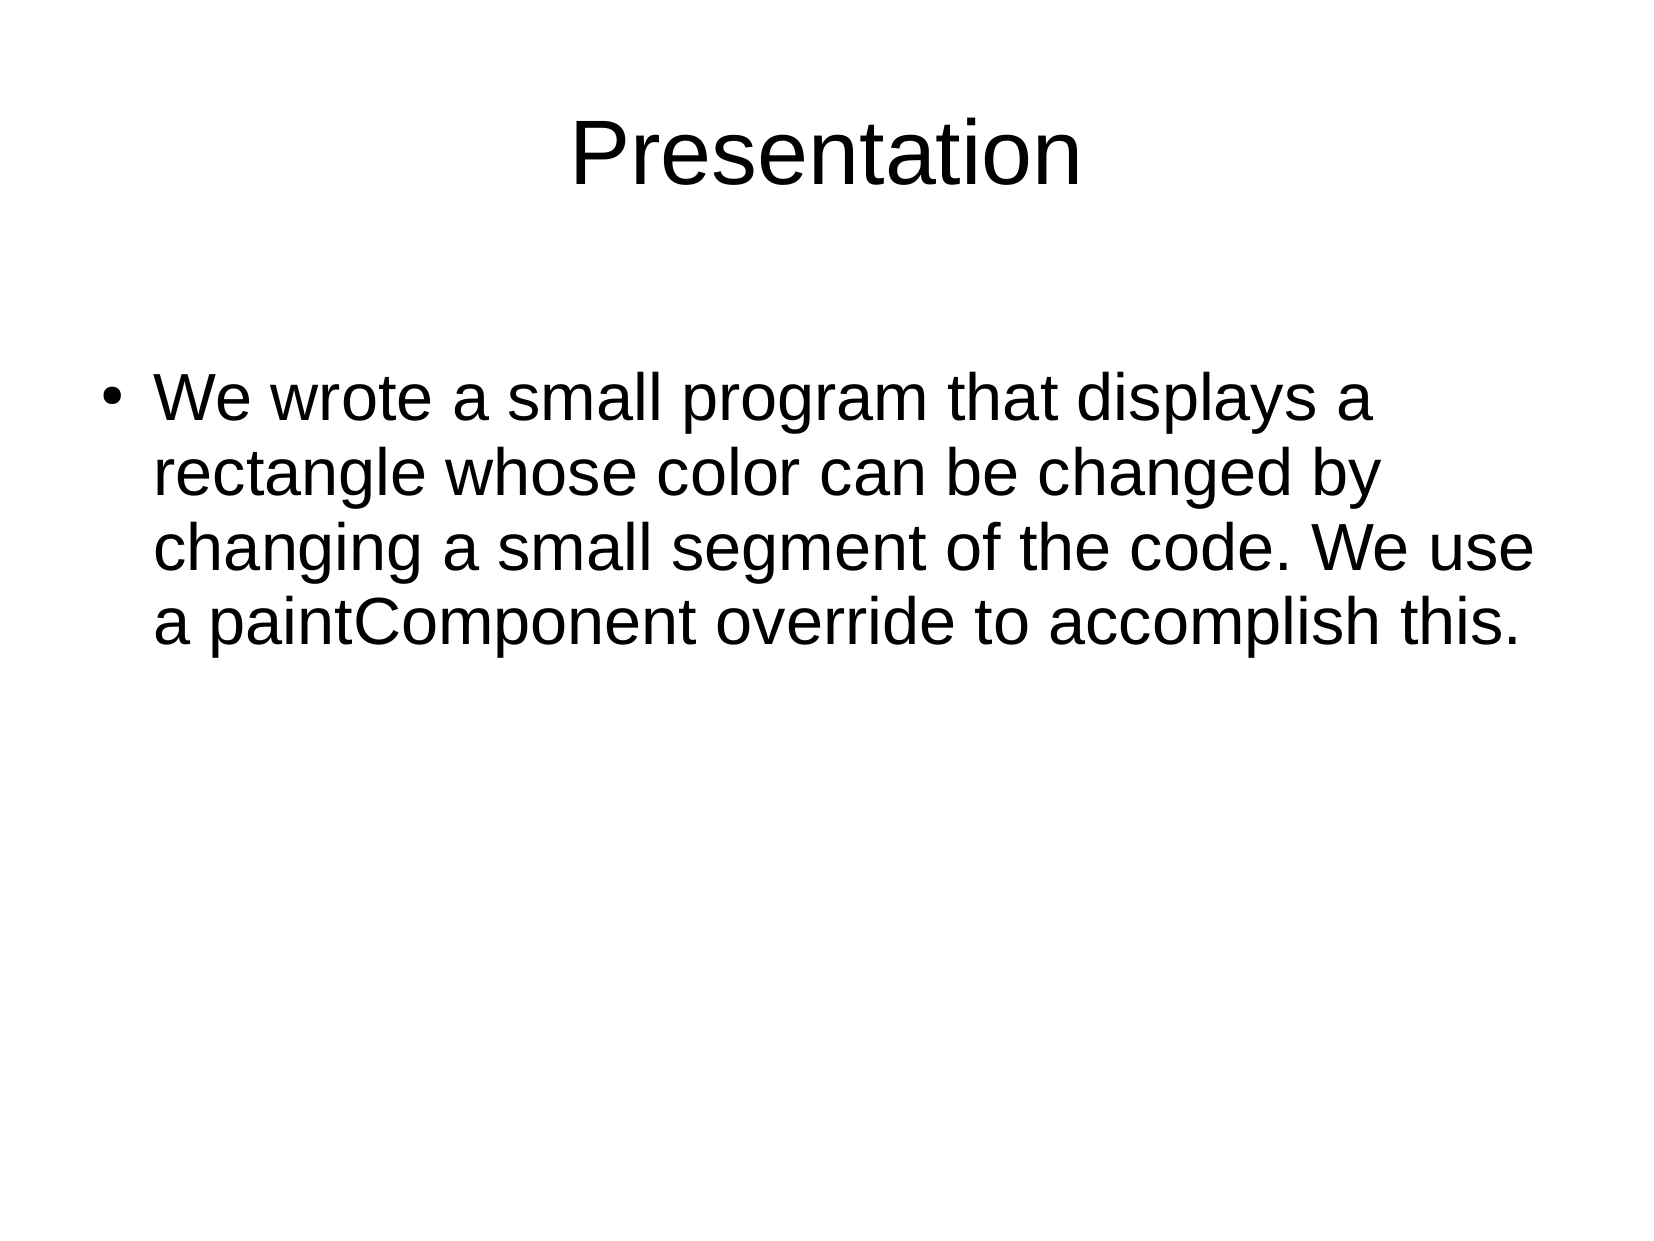

# Presentation
We wrote a small program that displays a rectangle whose color can be changed by changing a small segment of the code. We use a paintComponent override to accomplish this.